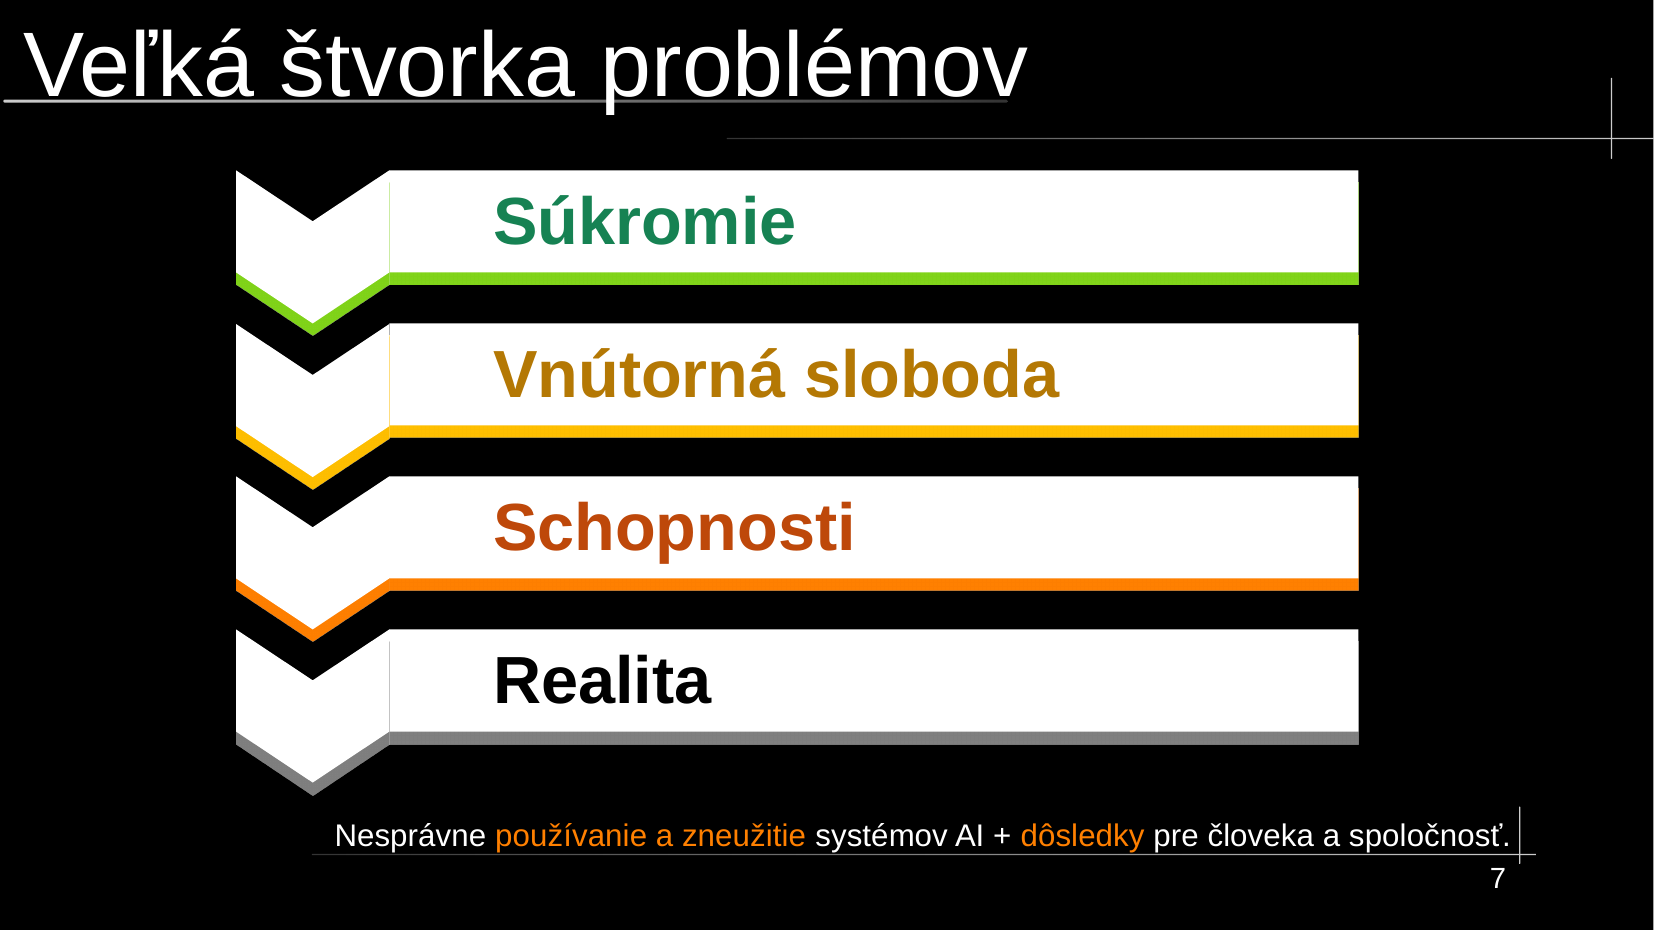

# Veľká štvorka problémov
Súkromie
Vnútorná sloboda
Schopnosti
Realita
Nesprávne používanie a zneužitie systémov AI + dôsledky pre človeka a spoločnosť.
7